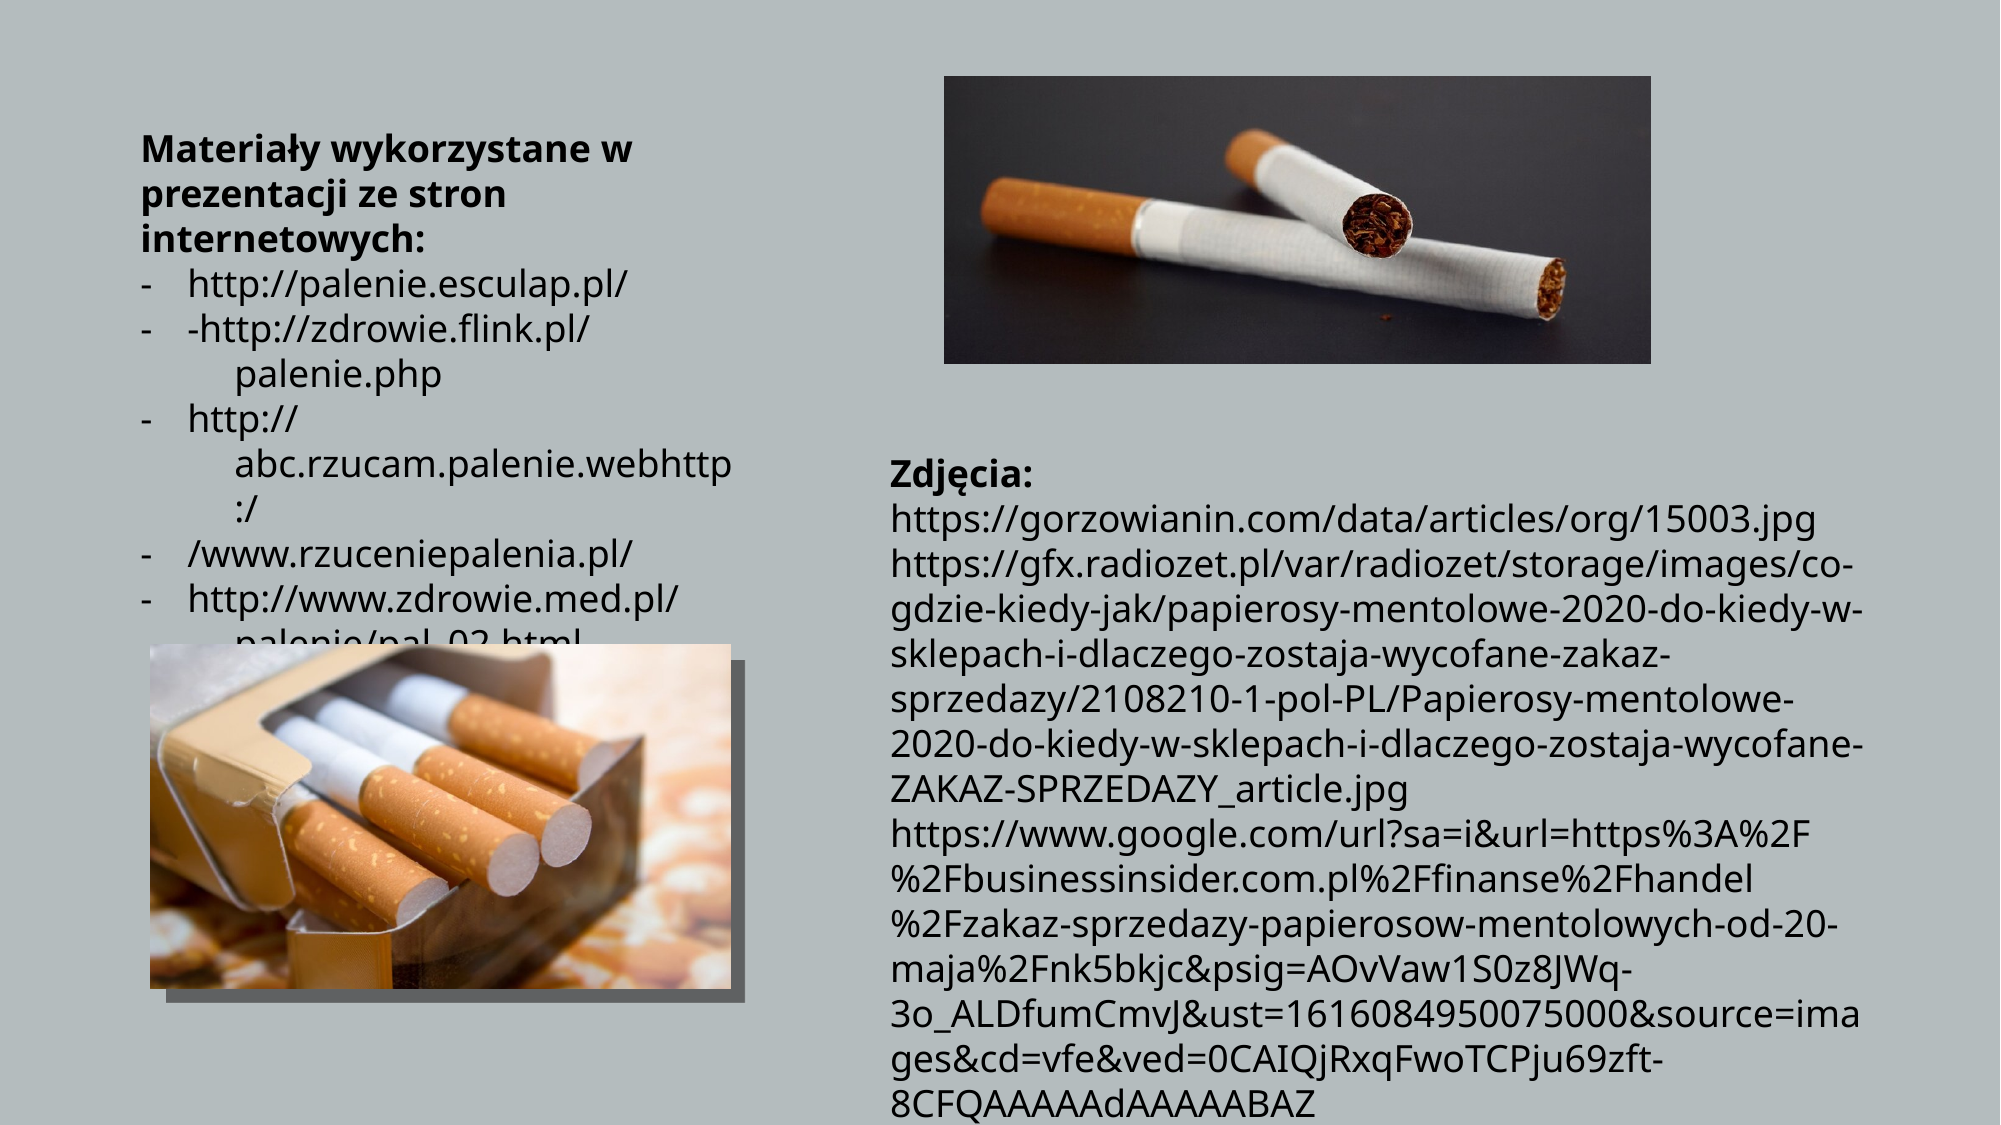

Materiały wykorzystane w prezentacji ze stron internetowych:
http://palenie.esculap.pl/
-http://zdrowie.flink.pl/palenie.php
http://abc.rzucam.palenie.webhttp:/
/www.rzuceniepalenia.pl/
http://www.zdrowie.med.pl/palenie/pal_02.html
Zdjęcia:
https://gorzowianin.com/data/articles/org/15003.jpg
https://gfx.radiozet.pl/var/radiozet/storage/images/co-gdzie-kiedy-jak/papierosy-mentolowe-2020-do-kiedy-w-sklepach-i-dlaczego-zostaja-wycofane-zakaz-sprzedazy/2108210-1-pol-PL/Papierosy-mentolowe-2020-do-kiedy-w-sklepach-i-dlaczego-zostaja-wycofane-ZAKAZ-SPRZEDAZY_article.jpg
https://www.google.com/url?sa=i&url=https%3A%2F%2Fbusinessinsider.com.pl%2Ffinanse%2Fhandel%2Fzakaz-sprzedazy-papierosow-mentolowych-od-20-maja%2Fnk5bkjc&psig=AOvVaw1S0z8JWq-3o_ALDfumCmvJ&ust=1616084950075000&source=images&cd=vfe&ved=0CAIQjRxqFwoTCPju69zft-8CFQAAAAAdAAAAABAZ